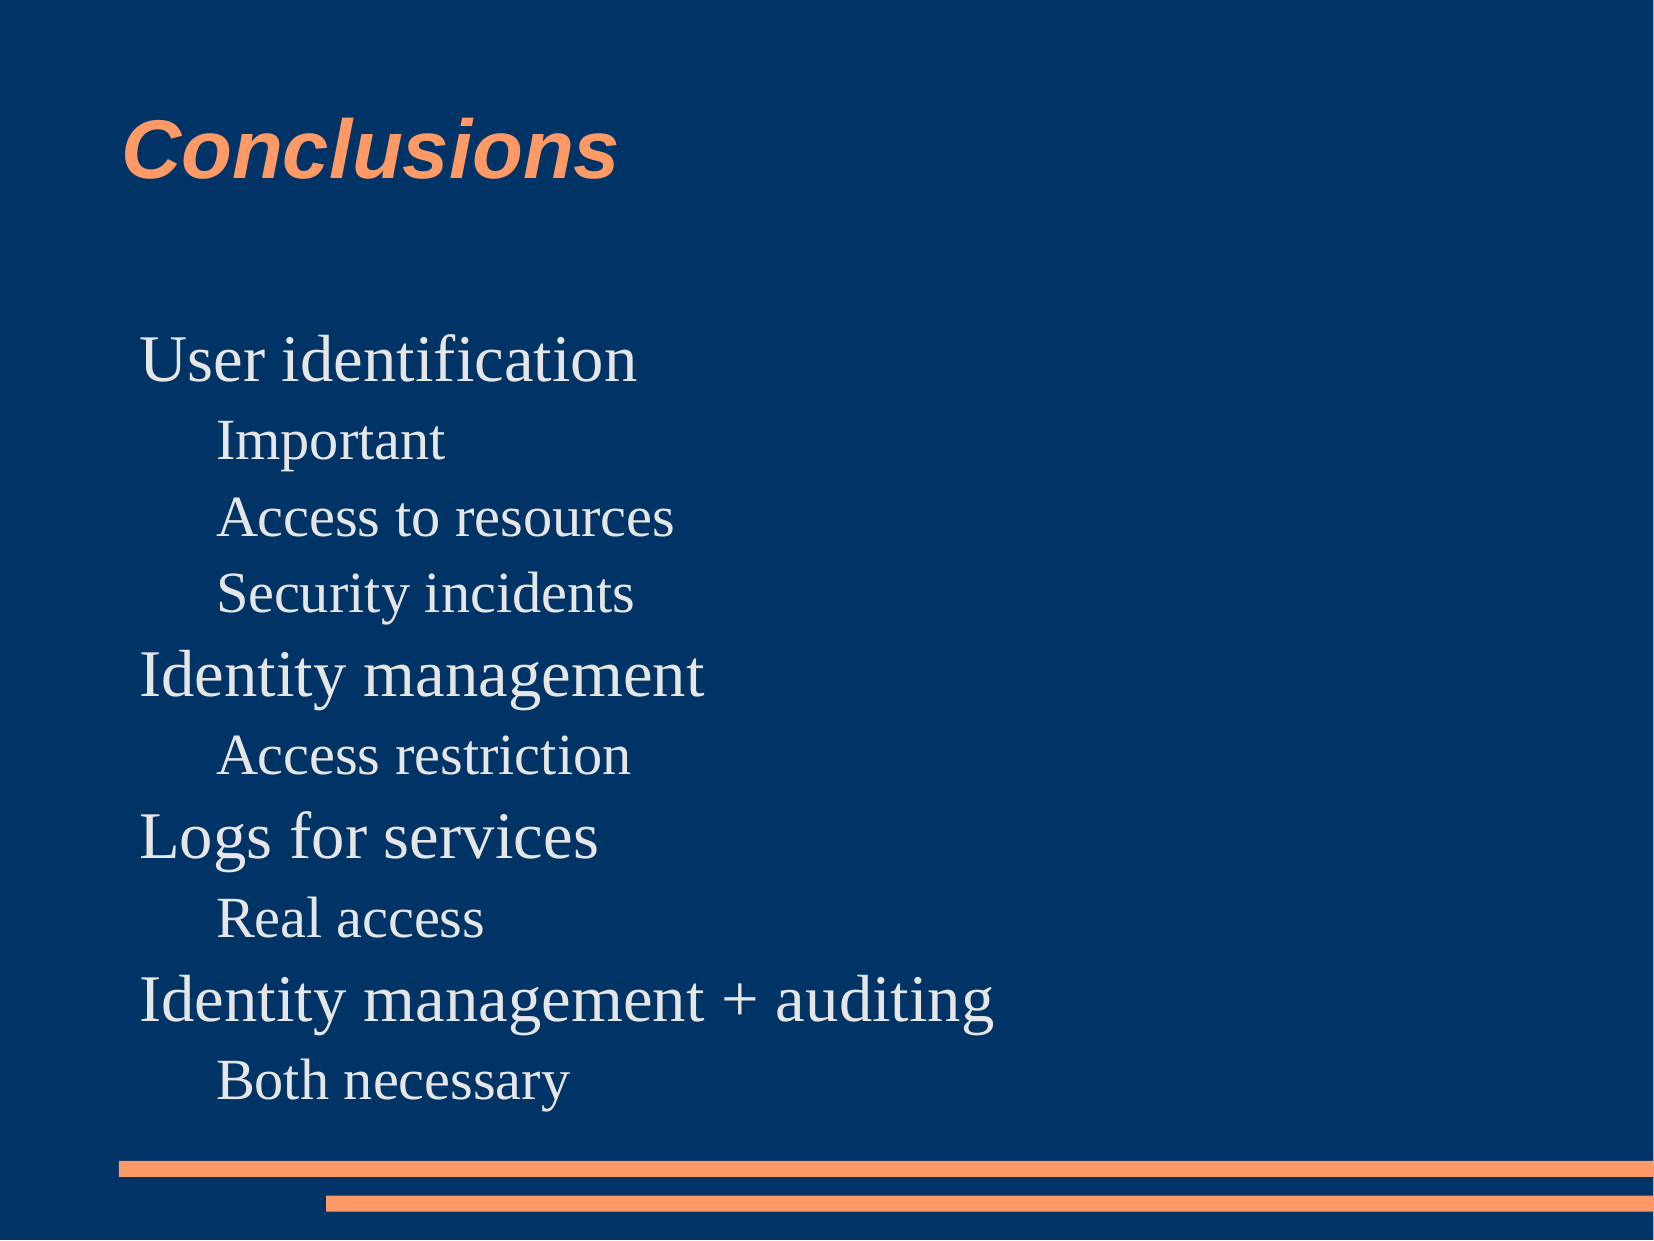

# Conclusions
User identification
Important
Access to resources
Security incidents
Identity management
Access restriction
Logs for services
Real access
Identity management + auditing
Both necessary